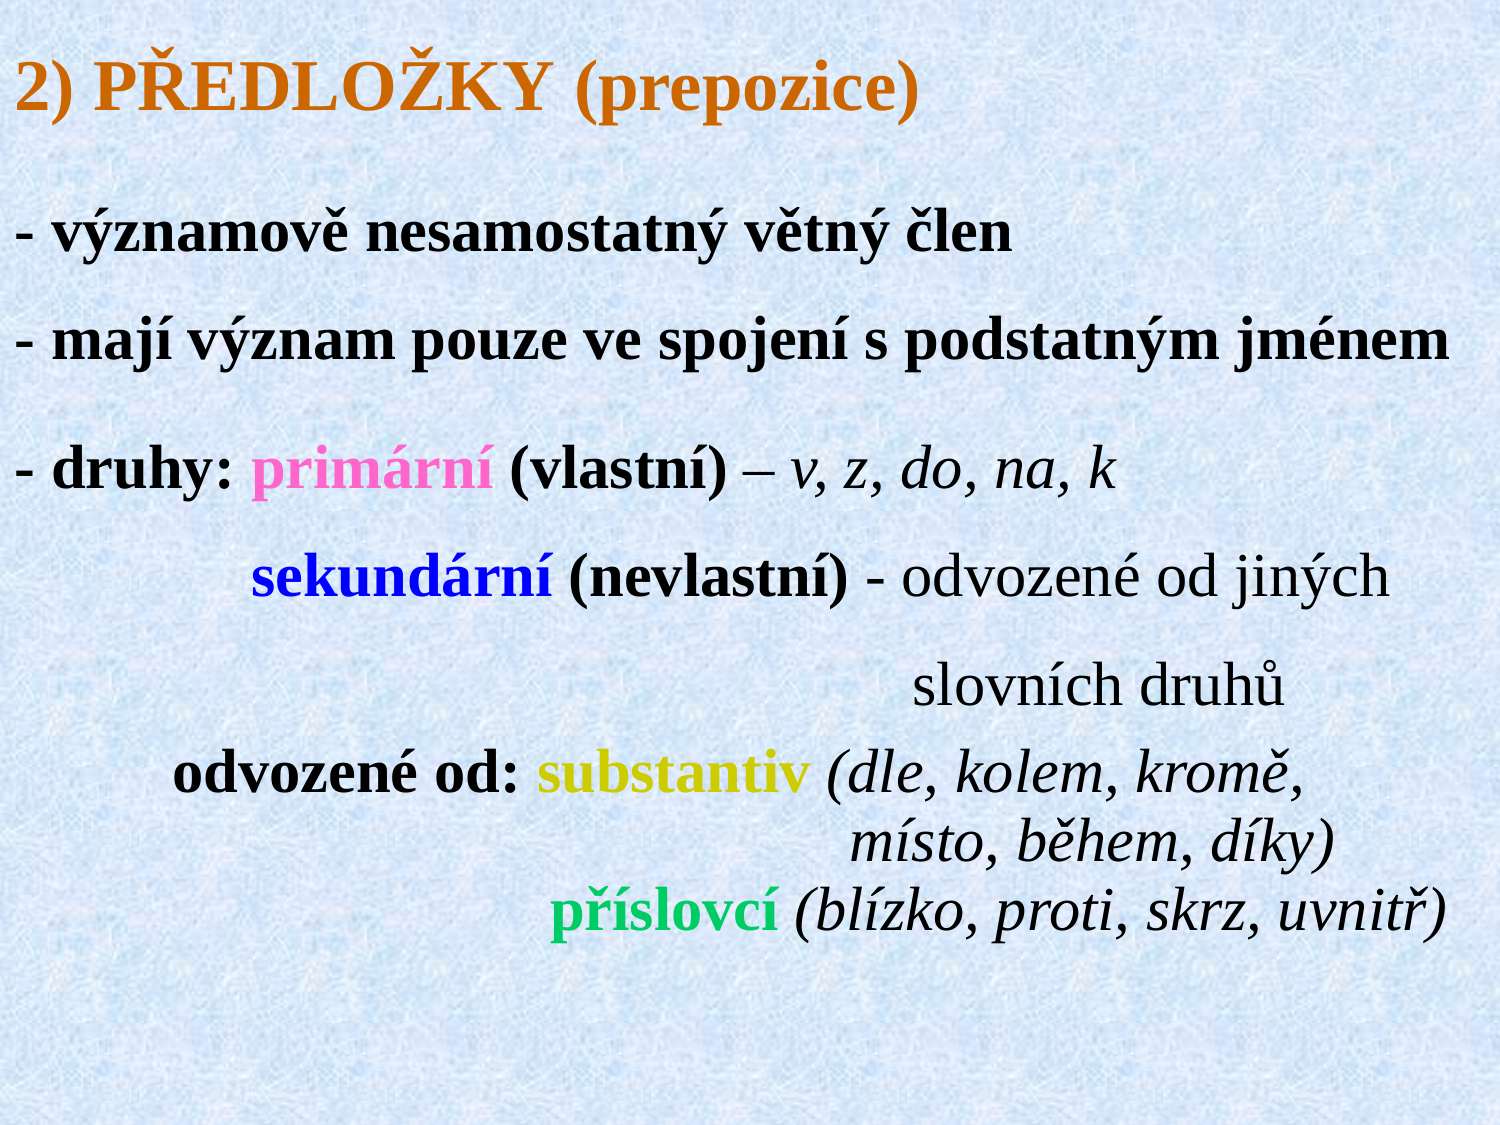

2) PŘEDLOŽKY (prepozice)
 odvozené od: substantiv (dle, kolem, kromě,
 místo, během, díky)
 příslovcí (blízko, proti, skrz, uvnitř)
- významově nesamostatný větný člen
- mají význam pouze ve spojení s podstatným jménem
- druhy: primární (vlastní) – v, z, do, na, k
 sekundární (nevlastní) - odvozené od jiných
 slovních druhů